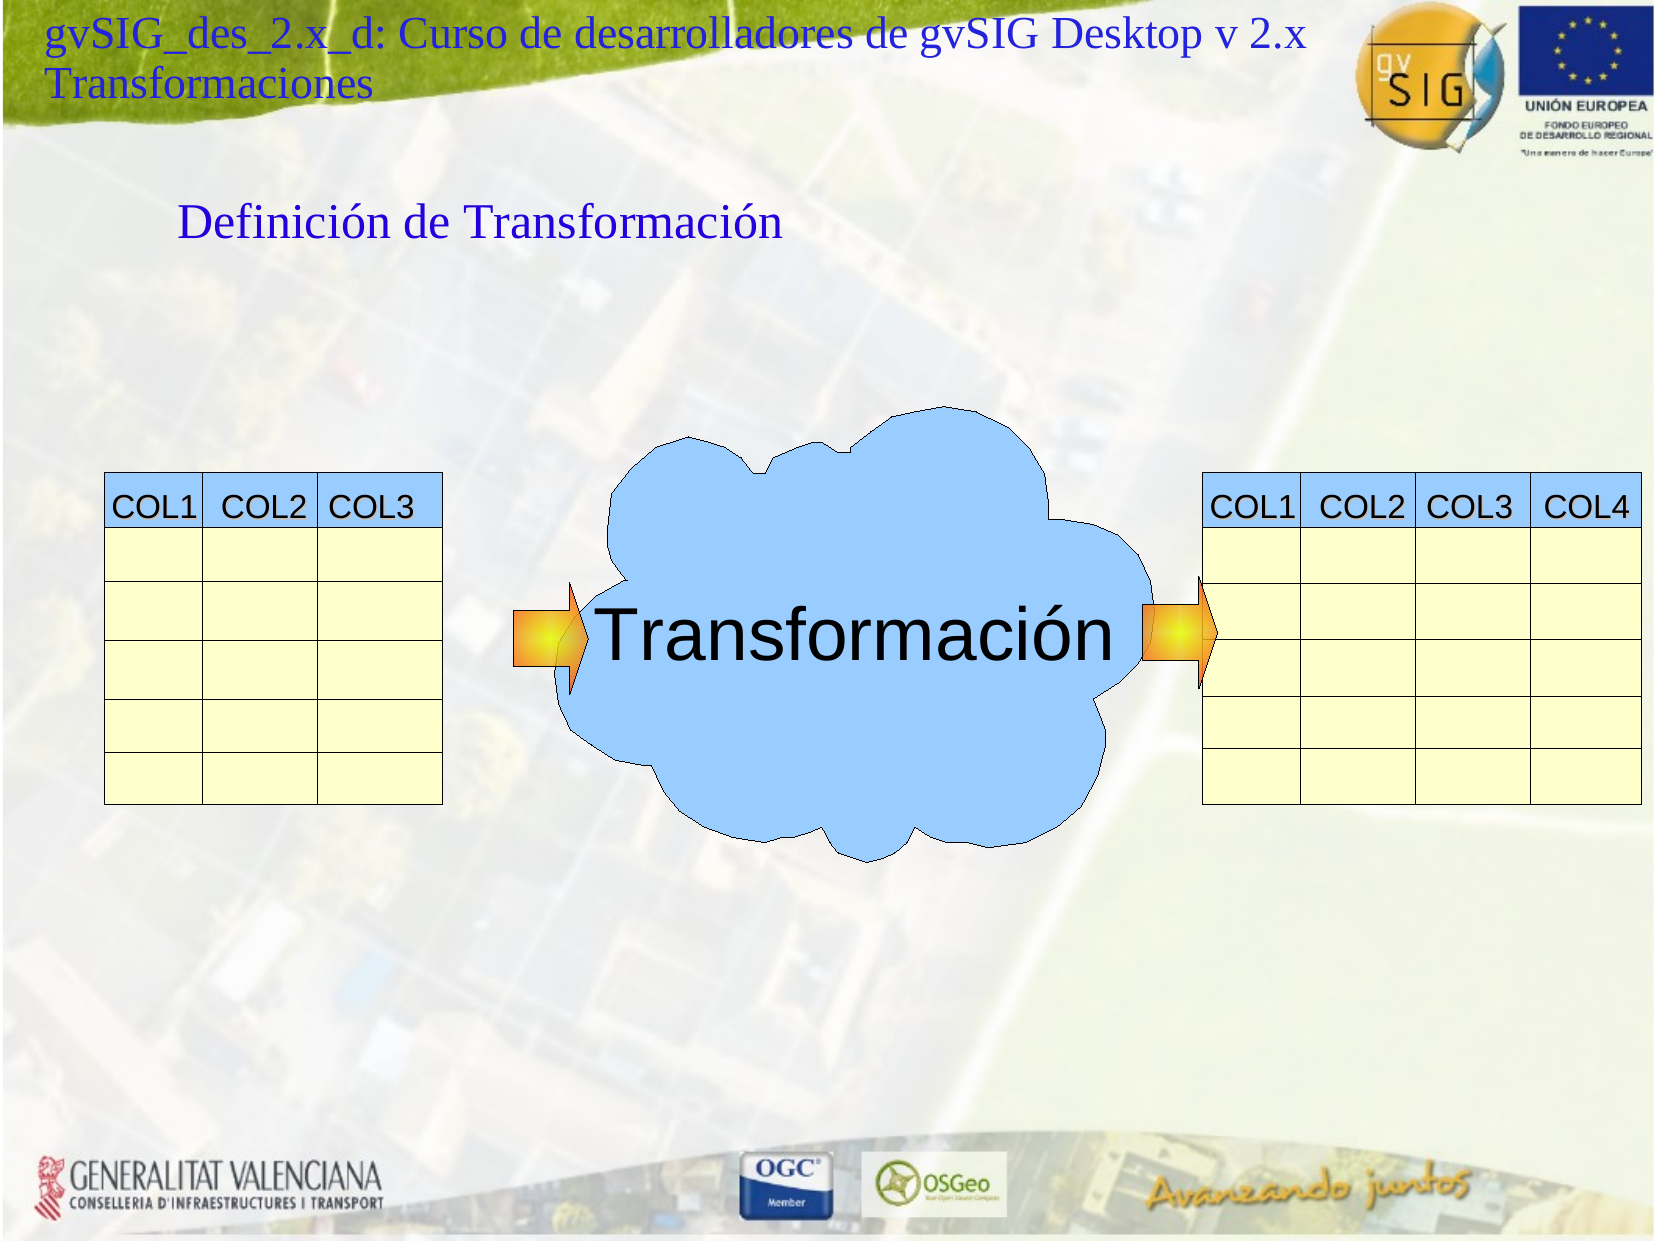

# Definición de Transformación
Transformación
COL1
COL2
COL3
COL1
COL2
COL3
COL4